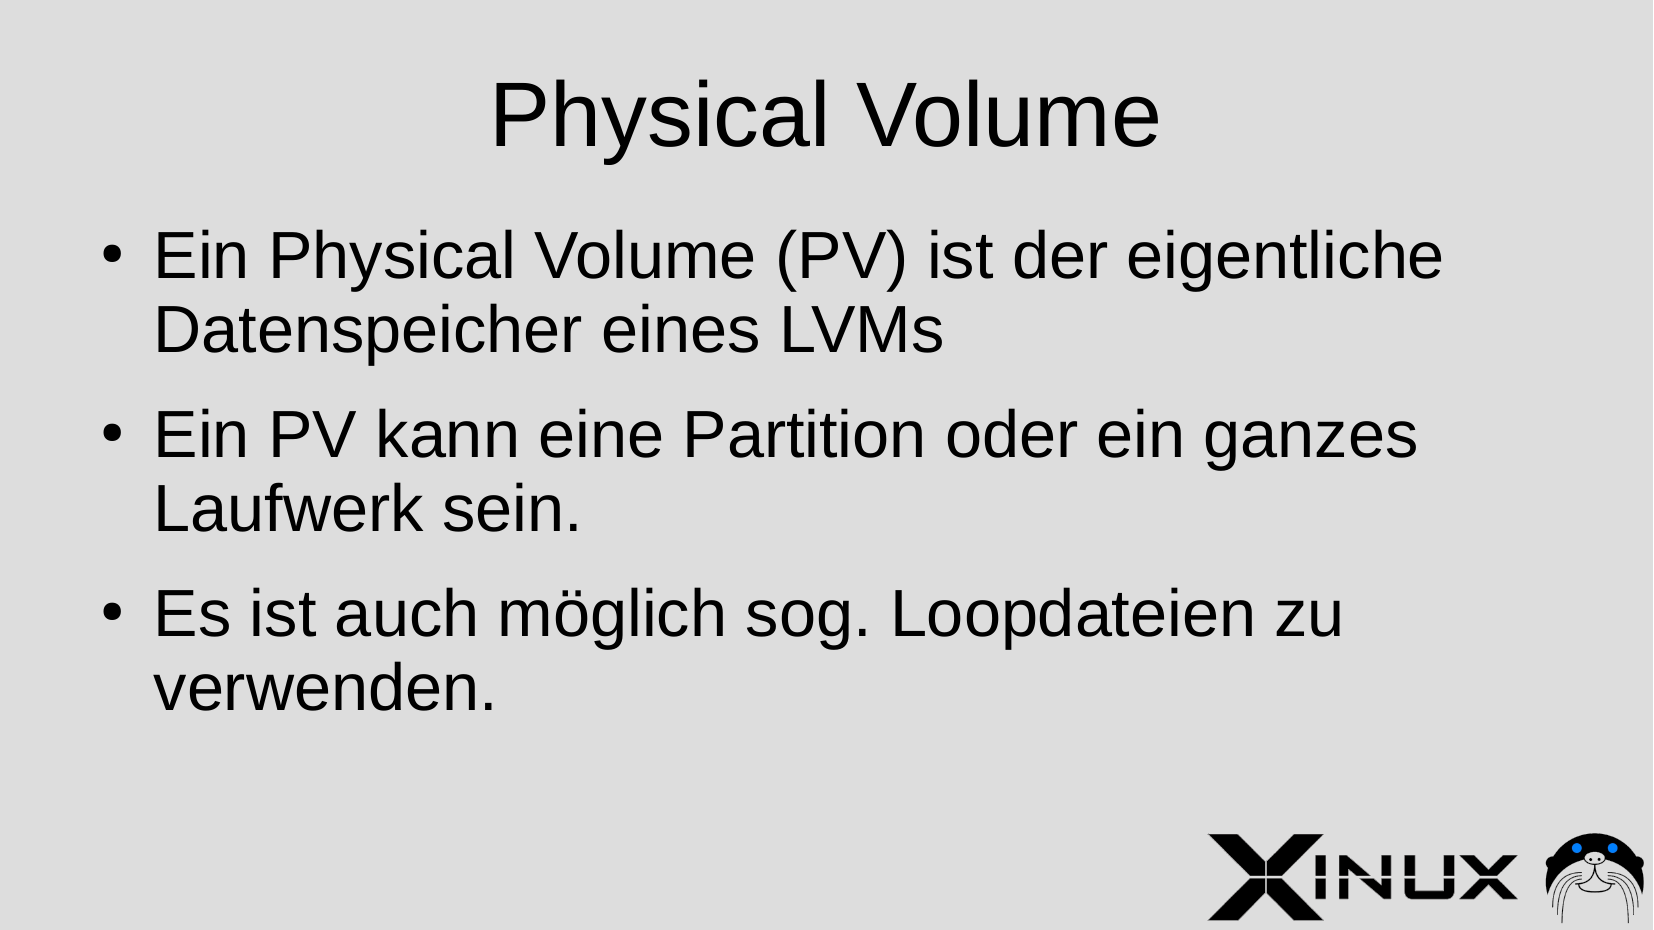

# Physical Volume
Ein Physical Volume (PV) ist der eigentliche Datenspeicher eines LVMs
Ein PV kann eine Partition oder ein ganzes Laufwerk sein.
Es ist auch möglich sog. Loopdateien zu verwenden.